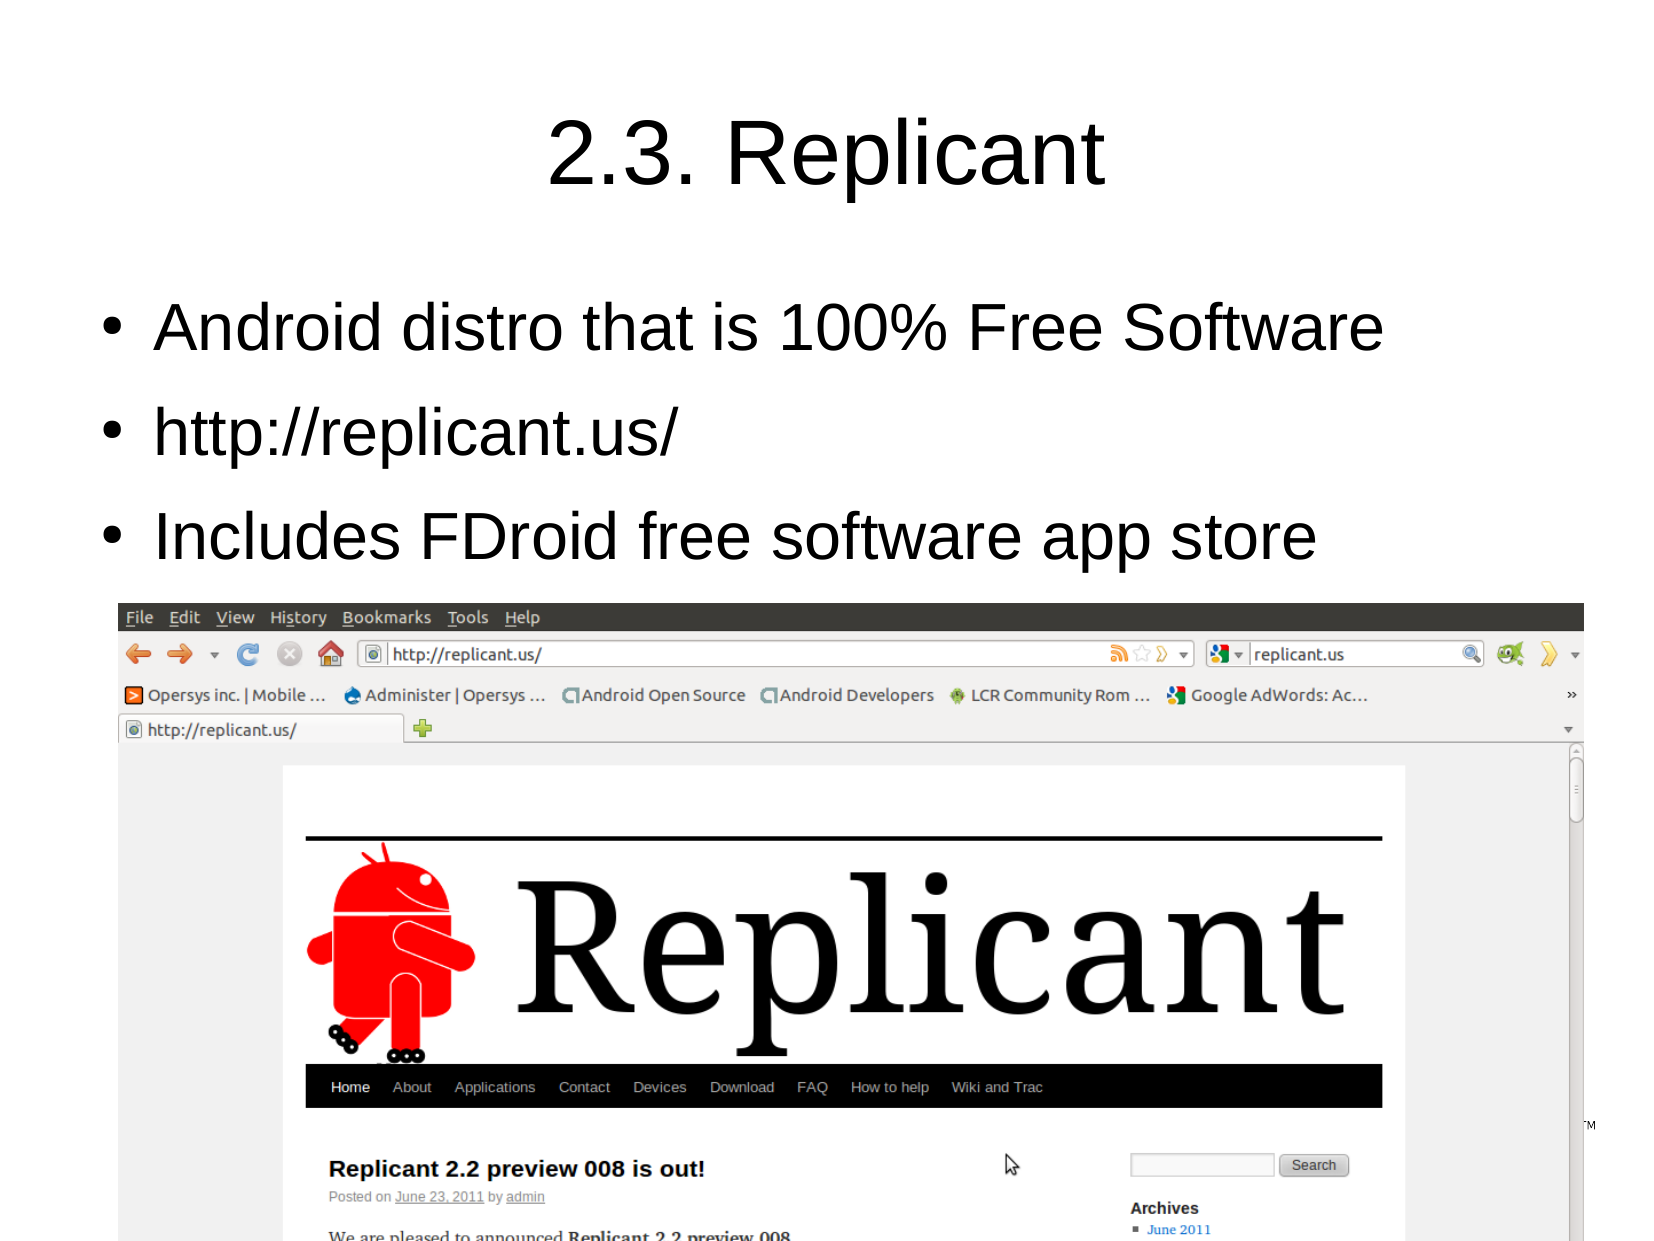

# 2.3. Replicant
Android distro that is 100% Free Software
http://replicant.us/
Includes FDroid free software app store